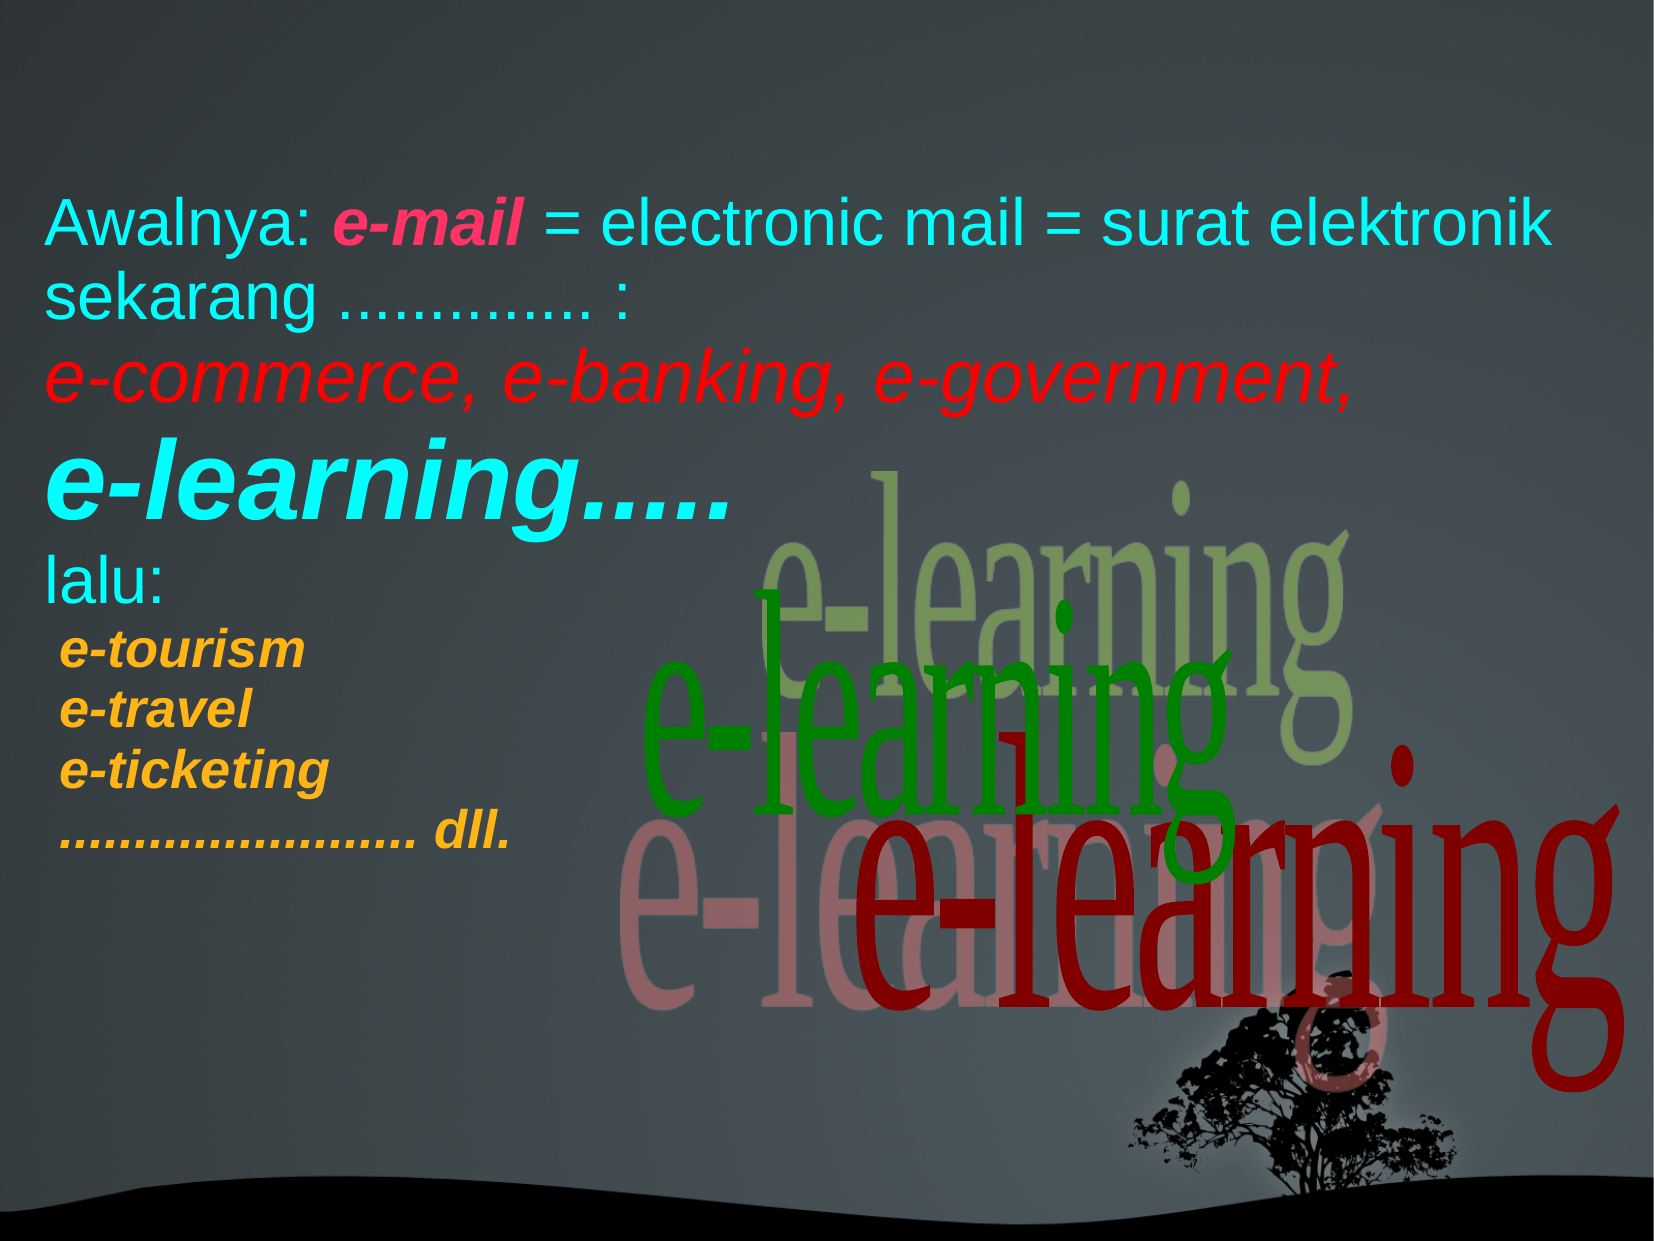

Awalnya: e-mail = electronic mail = surat elektronik
sekarang .............. :
e-commerce, e-banking, e-government,
e-learning.....
lalu:
 e-tourism
 e-travel
 e-ticketing
 ........................ dll.
e-learning
e-learning